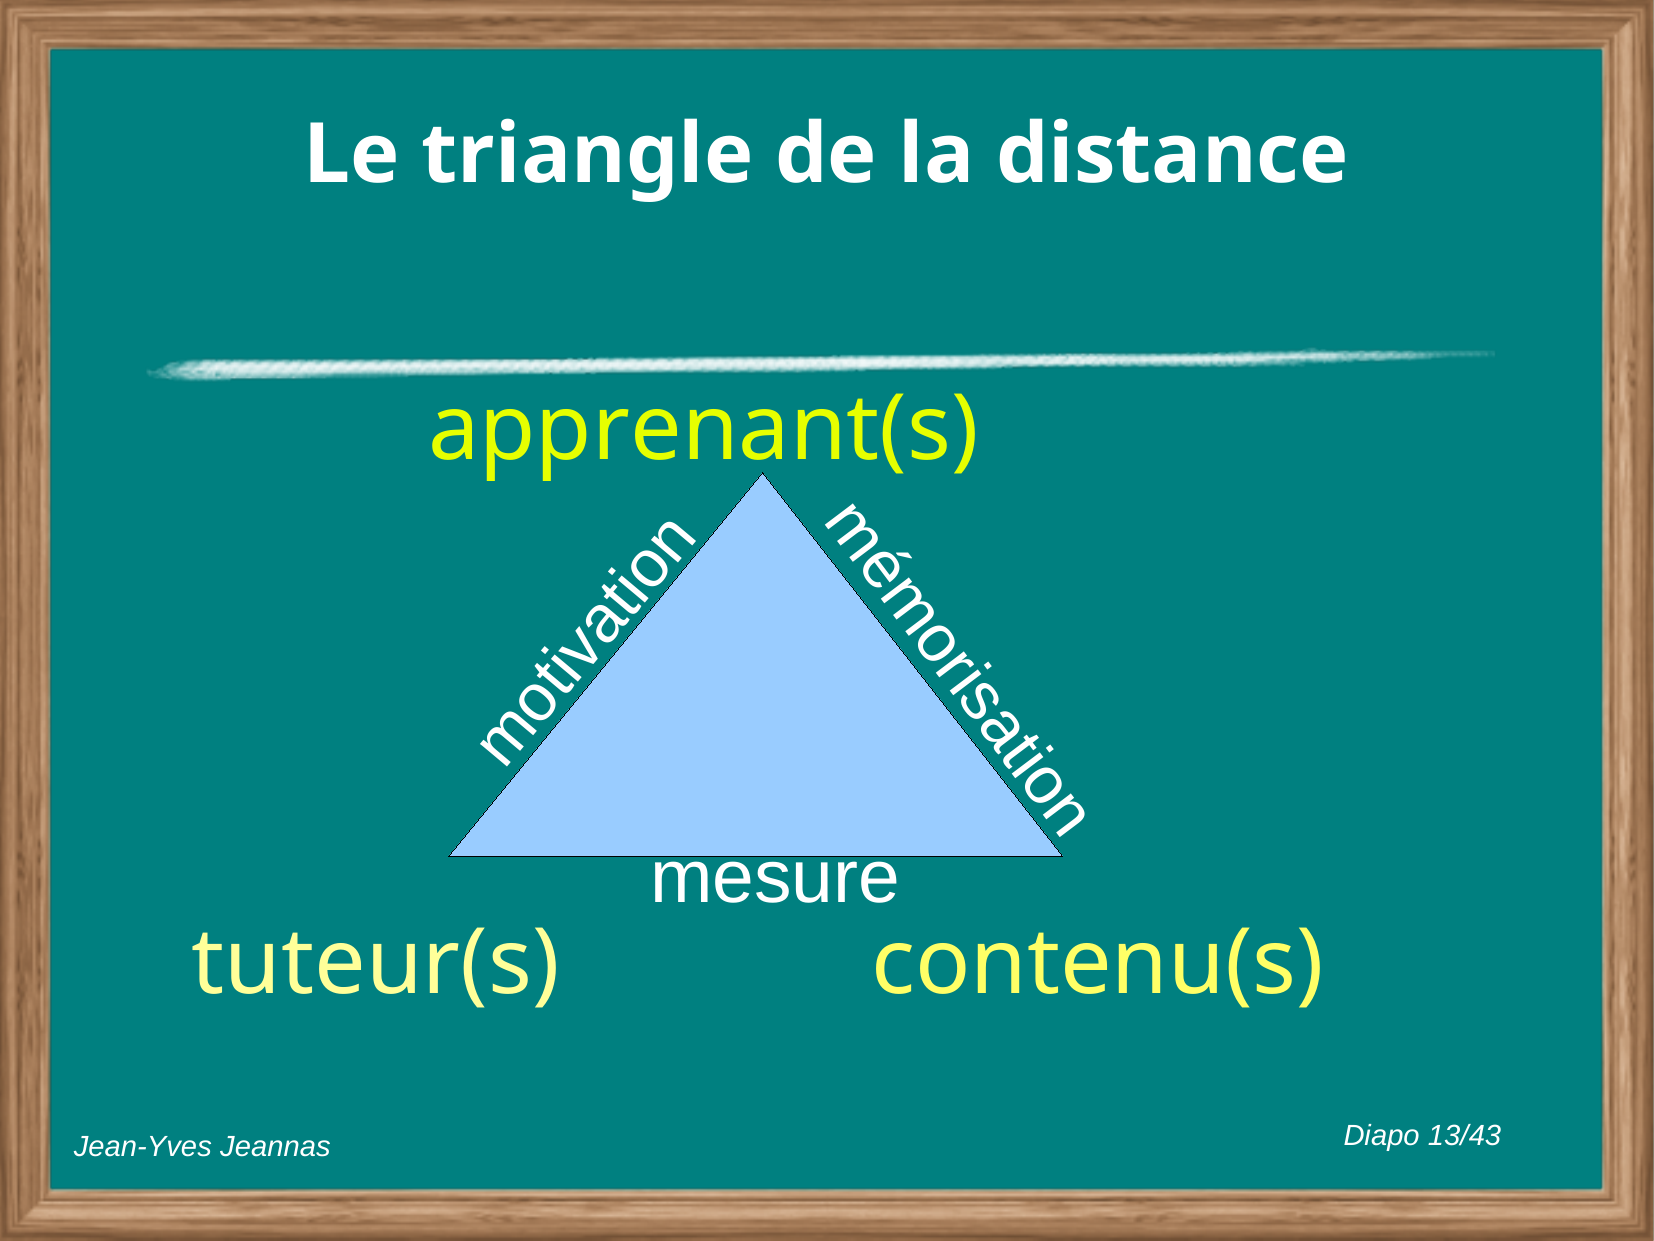

# Le triangle de la distance
apprenant(s)
motivation
mémorisation
mesure
tuteur(s)
contenu(s)